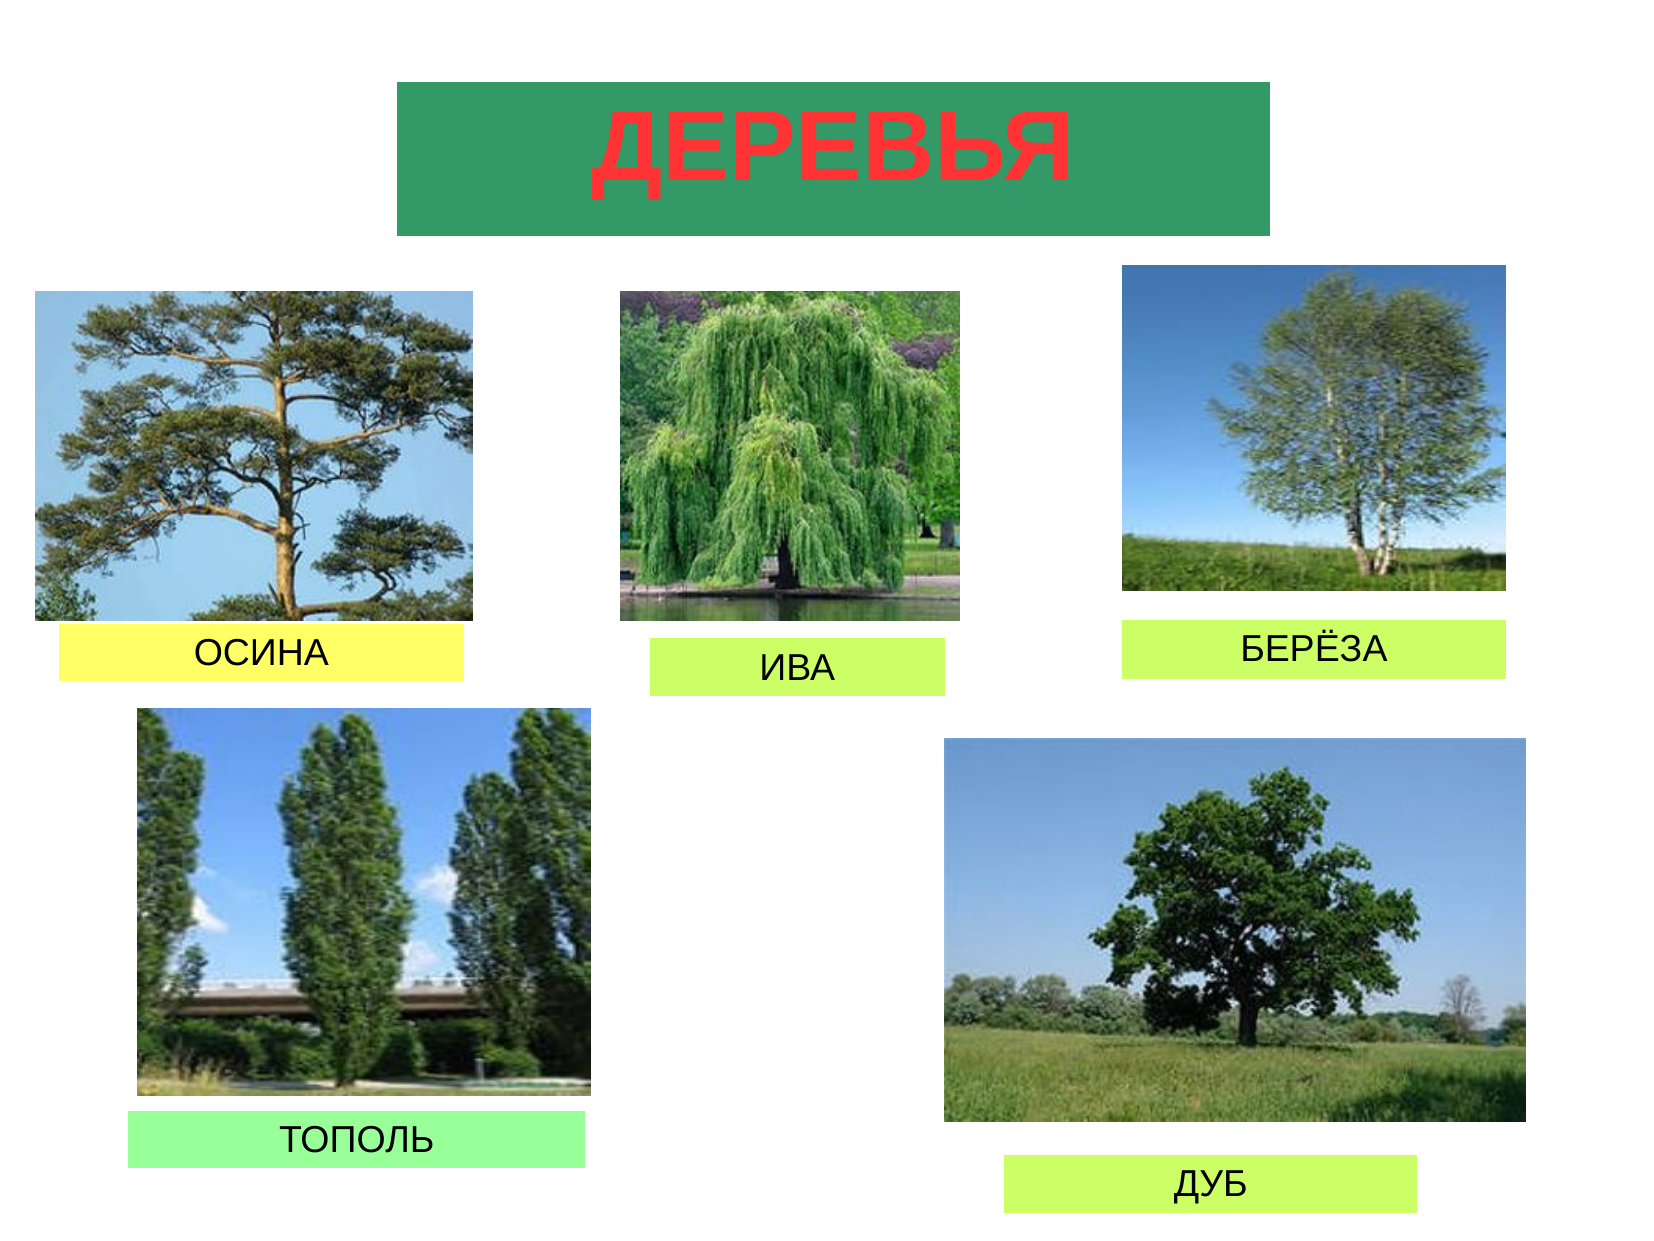

| ДЕРЕВЬЯ |
| --- |
| БЕРЁЗА |
| --- |
| ОСИНА |
| --- |
| ИВА |
| --- |
| ТОПОЛЬ |
| --- |
| ДУБ |
| --- |